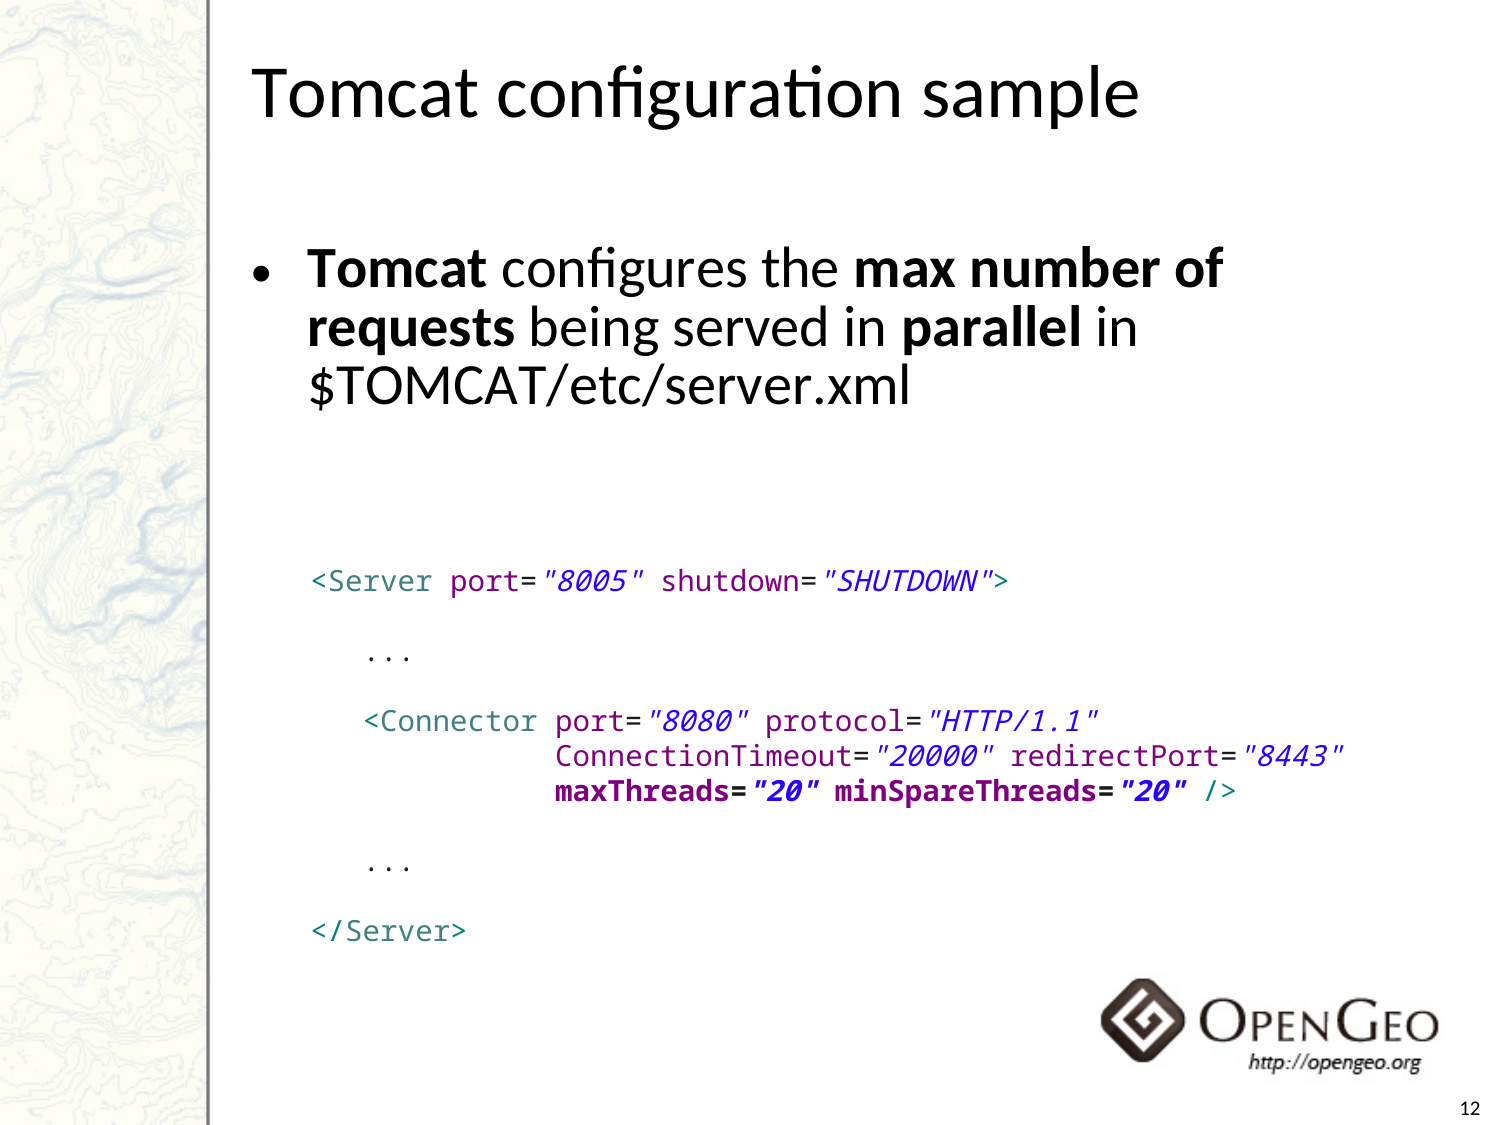

# Tomcat configuration sample
Tomcat configures the max number of requests being served in parallel in $TOMCAT/etc/server.xml
<Server port="8005" shutdown="SHUTDOWN">
 ...
 <Connector port="8080" protocol="HTTP/1.1"
 ConnectionTimeout="20000" redirectPort="8443" maxThreads="20" minSpareThreads="20" />
 ...
</Server>